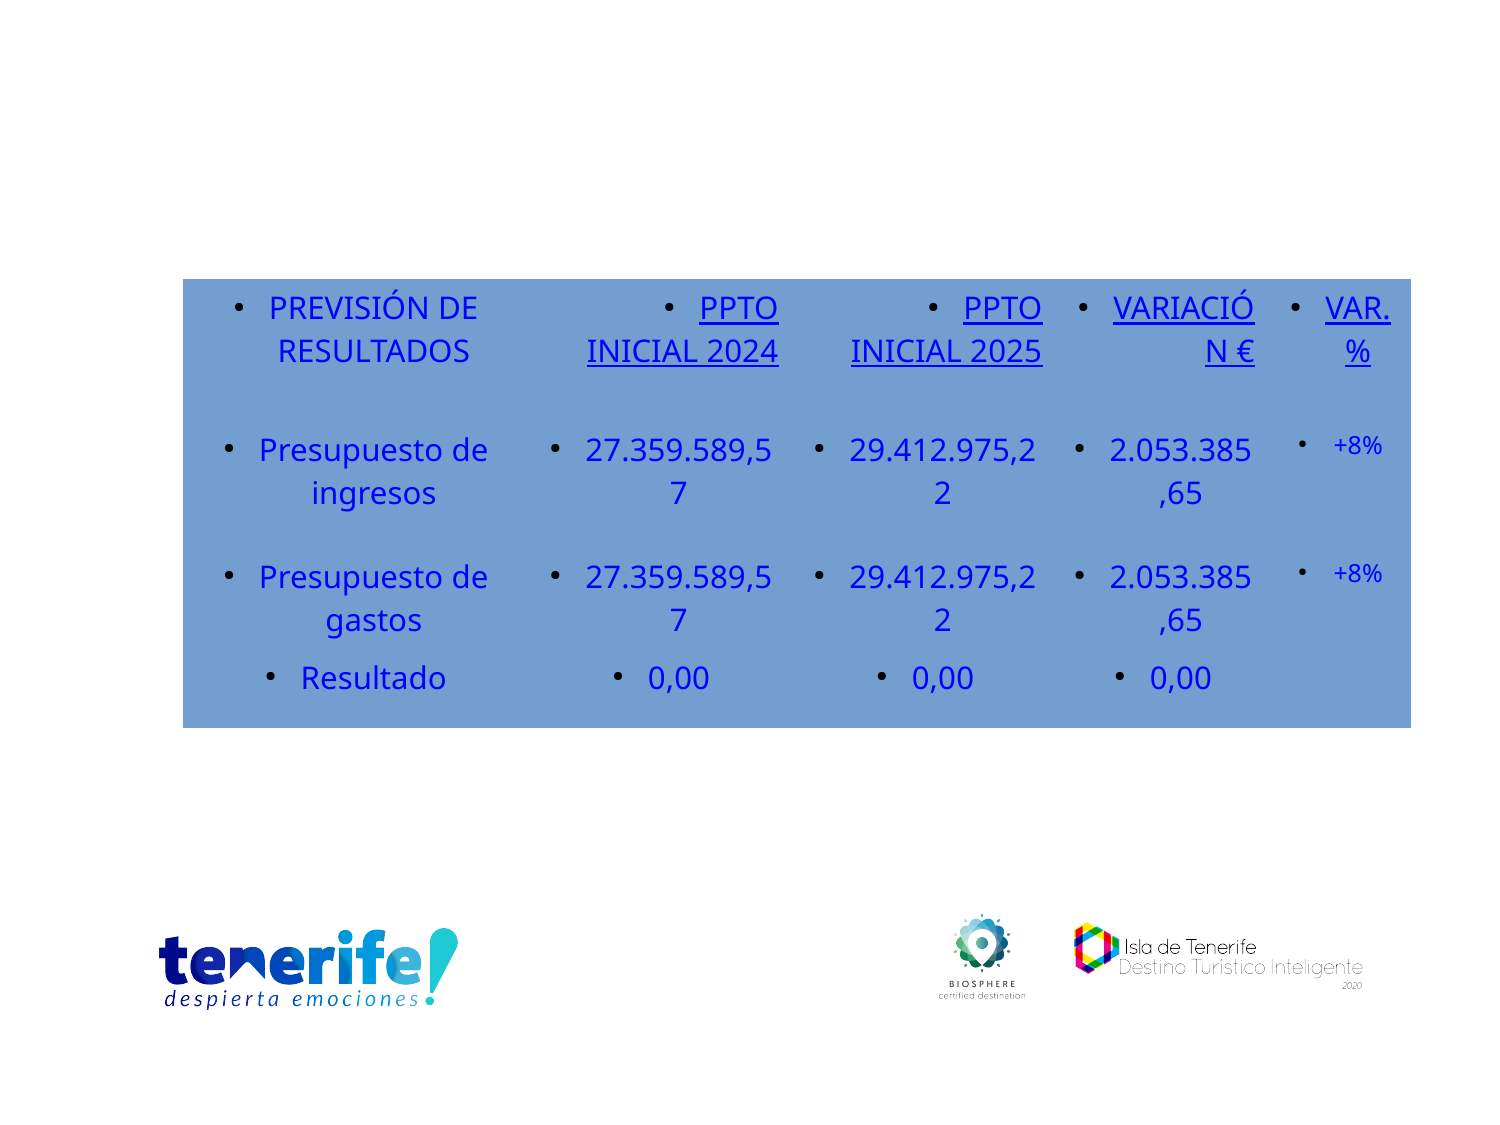

| PREVISIÓN DE RESULTADOS | PPTO INICIAL 2024 | PPTO INICIAL 2025 | VARIACIÓN € | VAR. % |
| --- | --- | --- | --- | --- |
| Presupuesto de ingresos | 27.359.589,57 | 29.412.975,22 | 2.053.385,65 | +8% |
| Presupuesto de gastos | 27.359.589,57 | 29.412.975,22 | 2.053.385,65 | +8% |
| Resultado | 0,00 | 0,00 | 0,00 | |